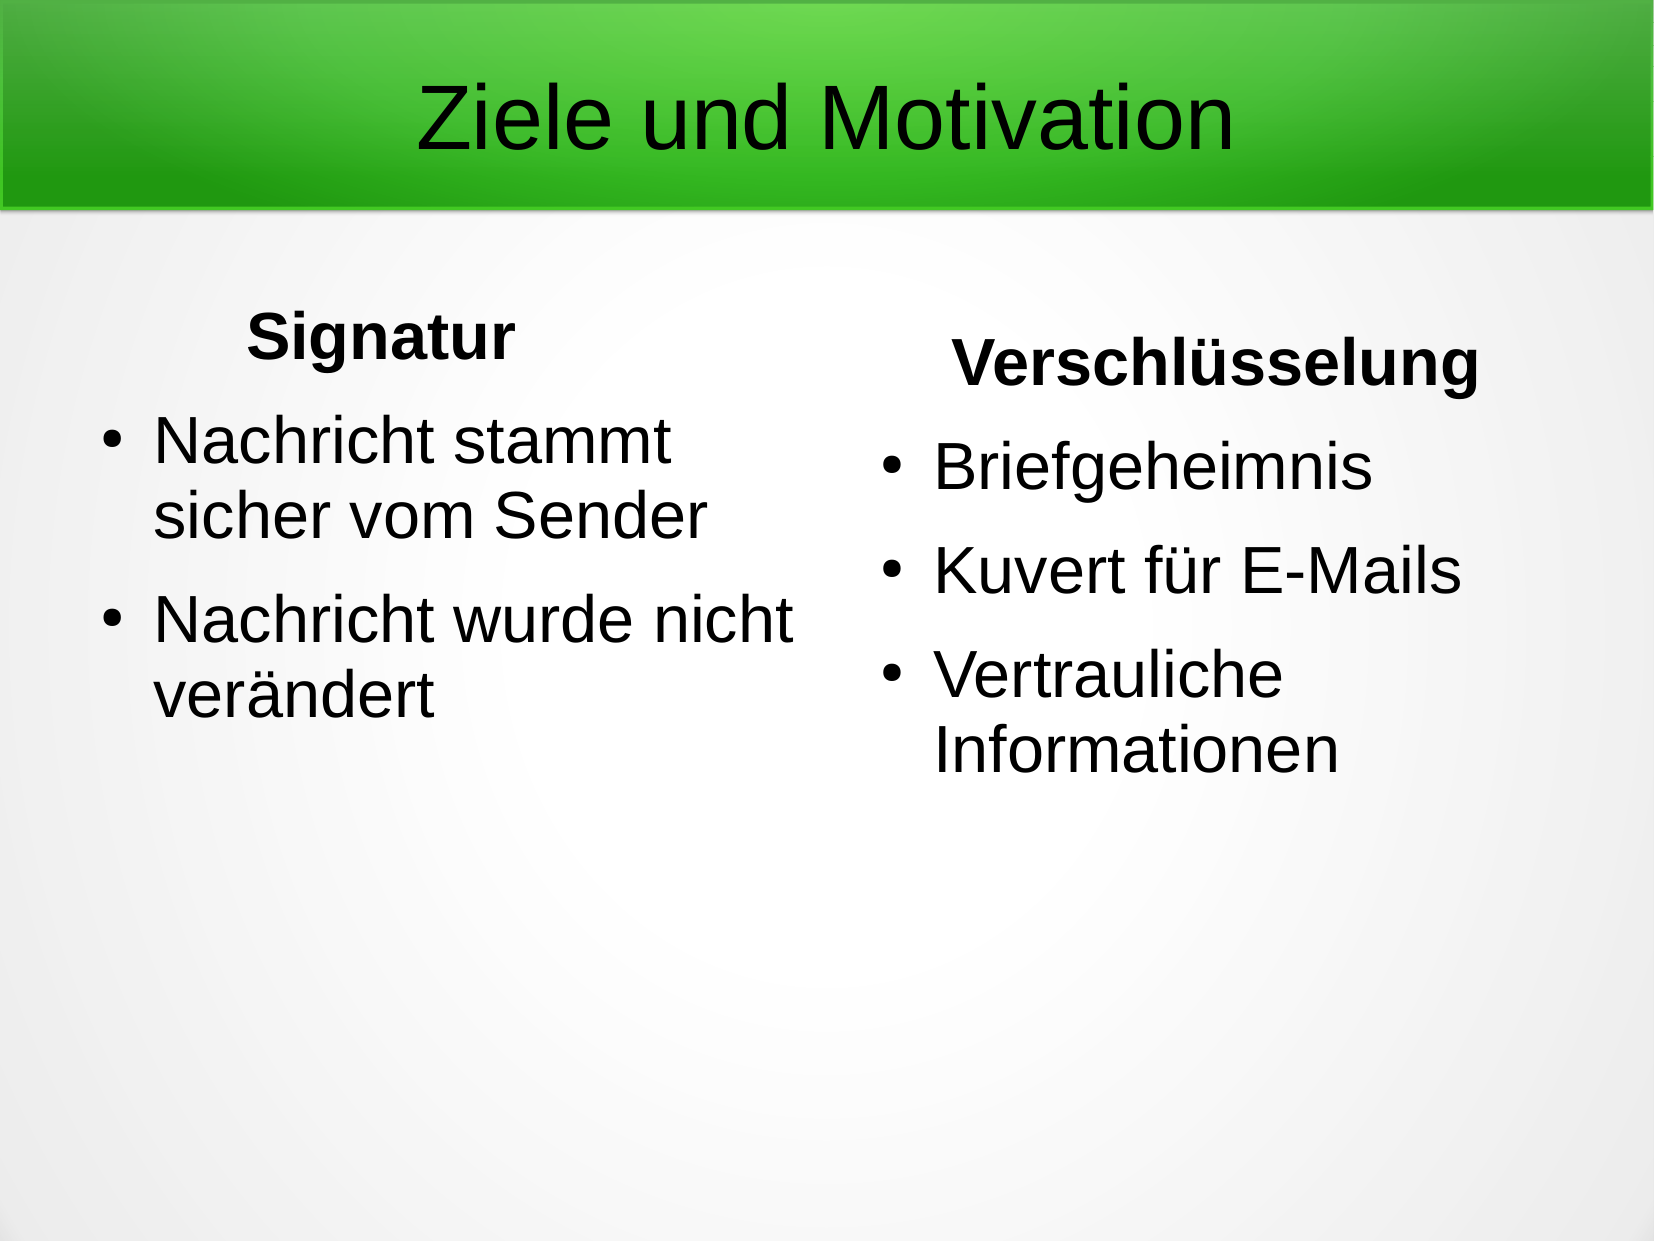

# Ziele und Motivation
 Signatur
Nachricht stammt sicher vom Sender
Nachricht wurde nicht verändert
 Verschlüsselung
Briefgeheimnis
Kuvert für E-Mails
Vertrauliche Informationen